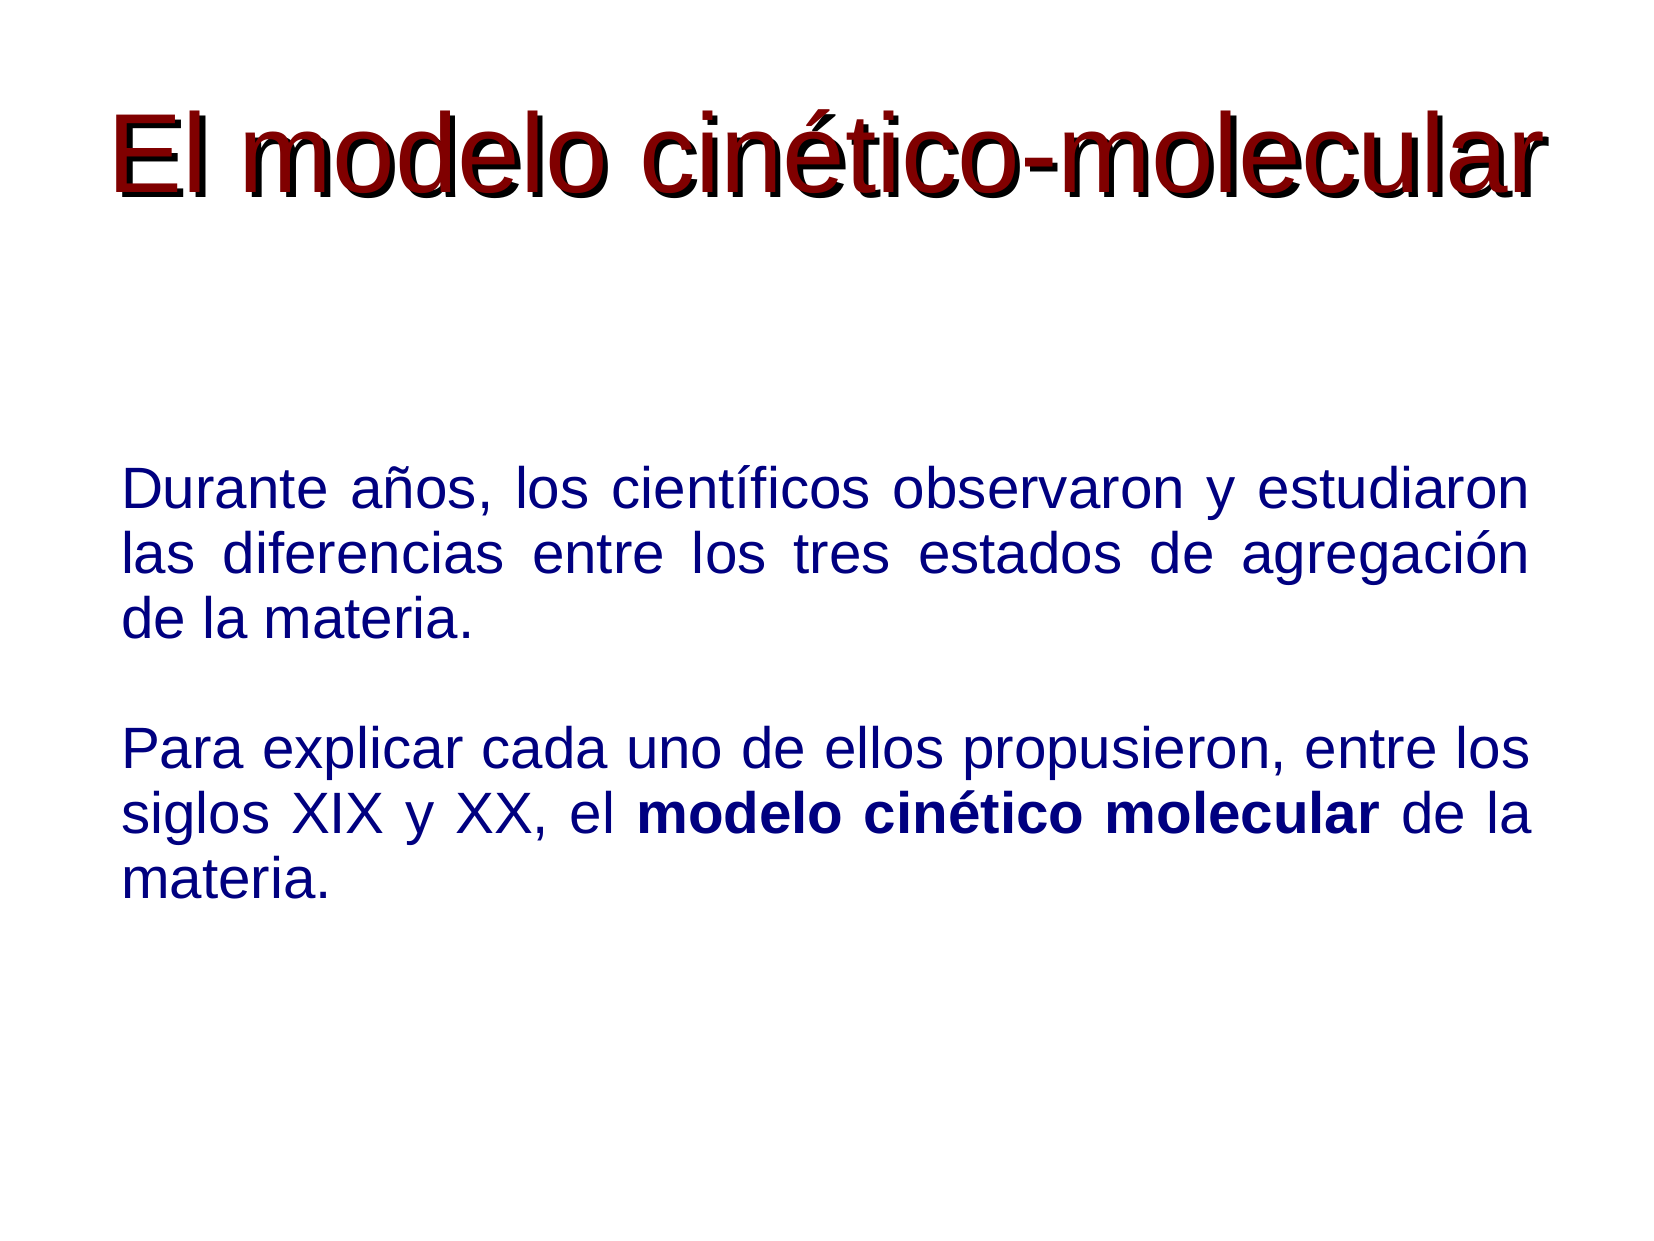

# El modelo cinético-molecular
Durante años, los científicos observaron y estudiaron las diferencias entre los tres estados de agregación de la materia.
Para explicar cada uno de ellos propusieron, entre los siglos XIX y XX, el modelo cinético molecular de la materia.